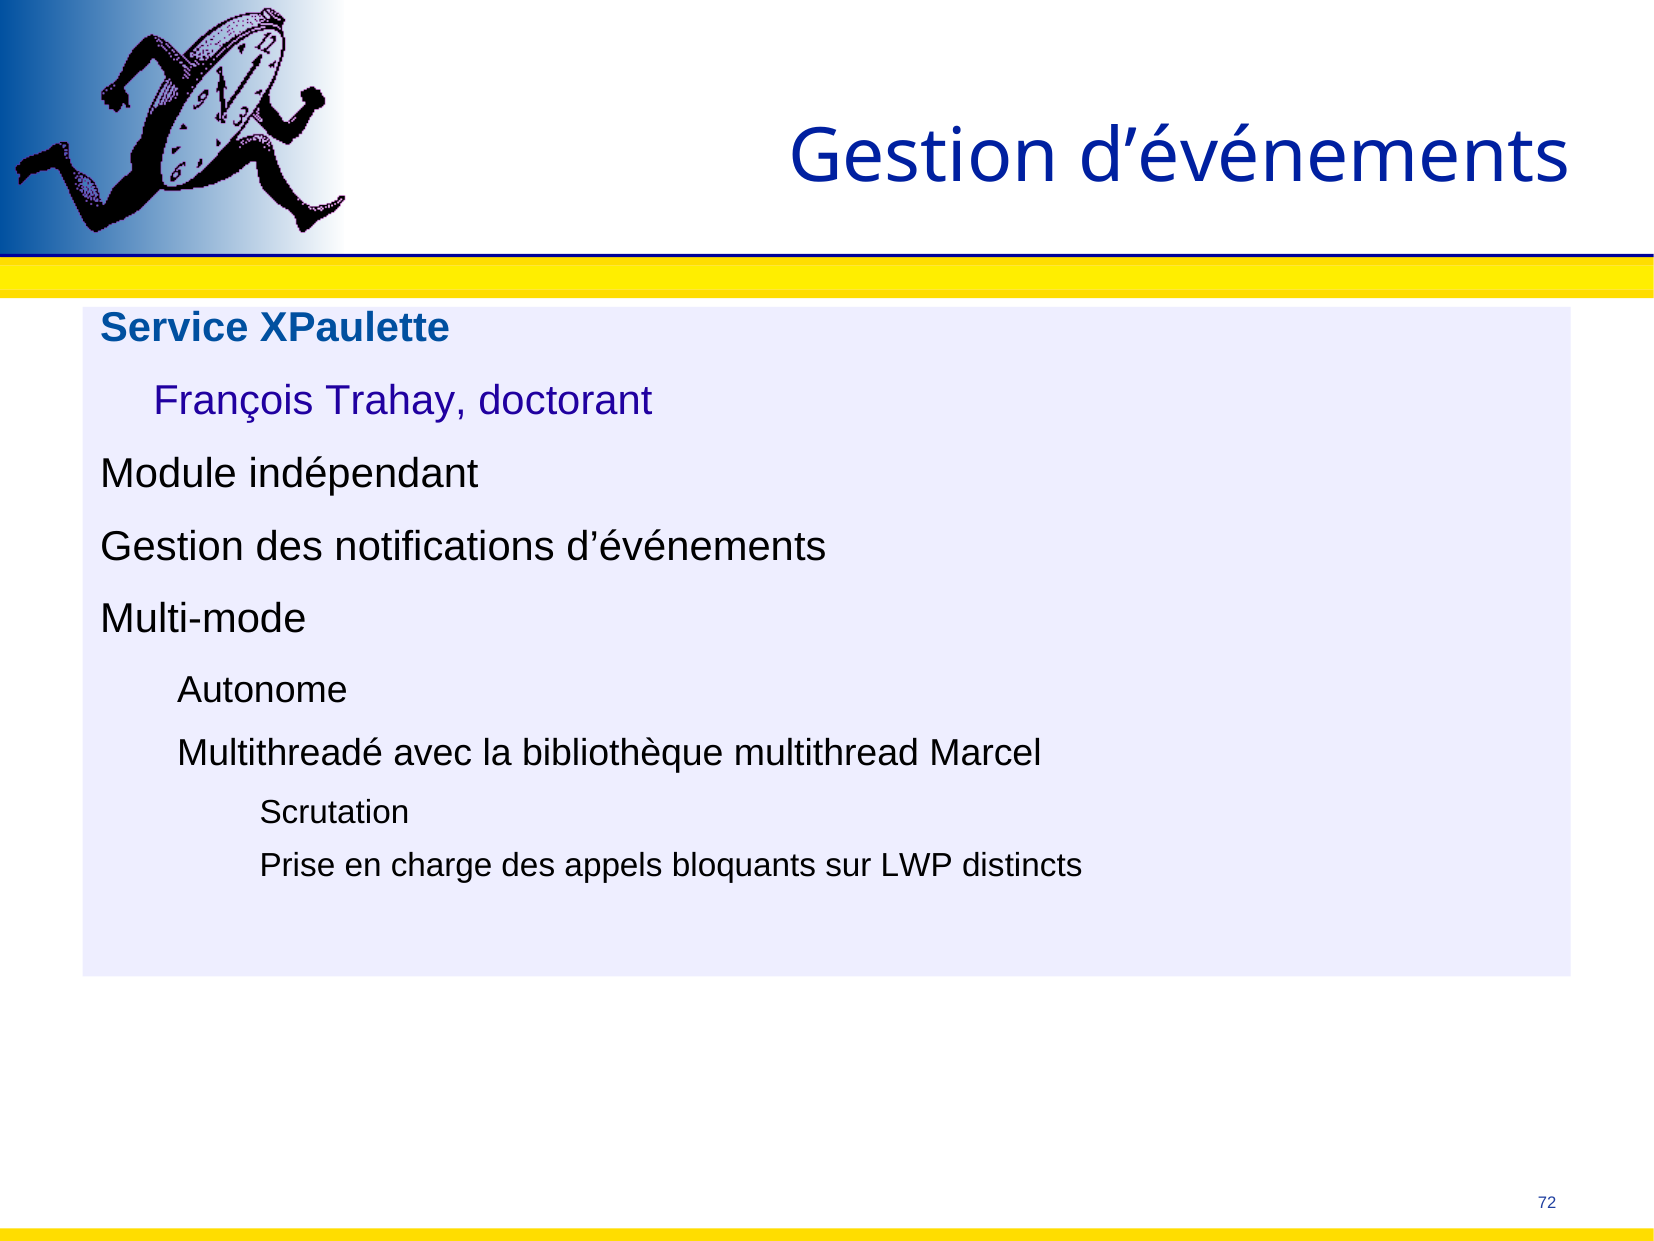

# Gestion d’événements
Service XPaulette
	François Trahay, doctorant
Module indépendant
Gestion des notifications d’événements
Multi-mode
Autonome
Multithreadé avec la bibliothèque multithread Marcel
Scrutation
Prise en charge des appels bloquants sur LWP distincts